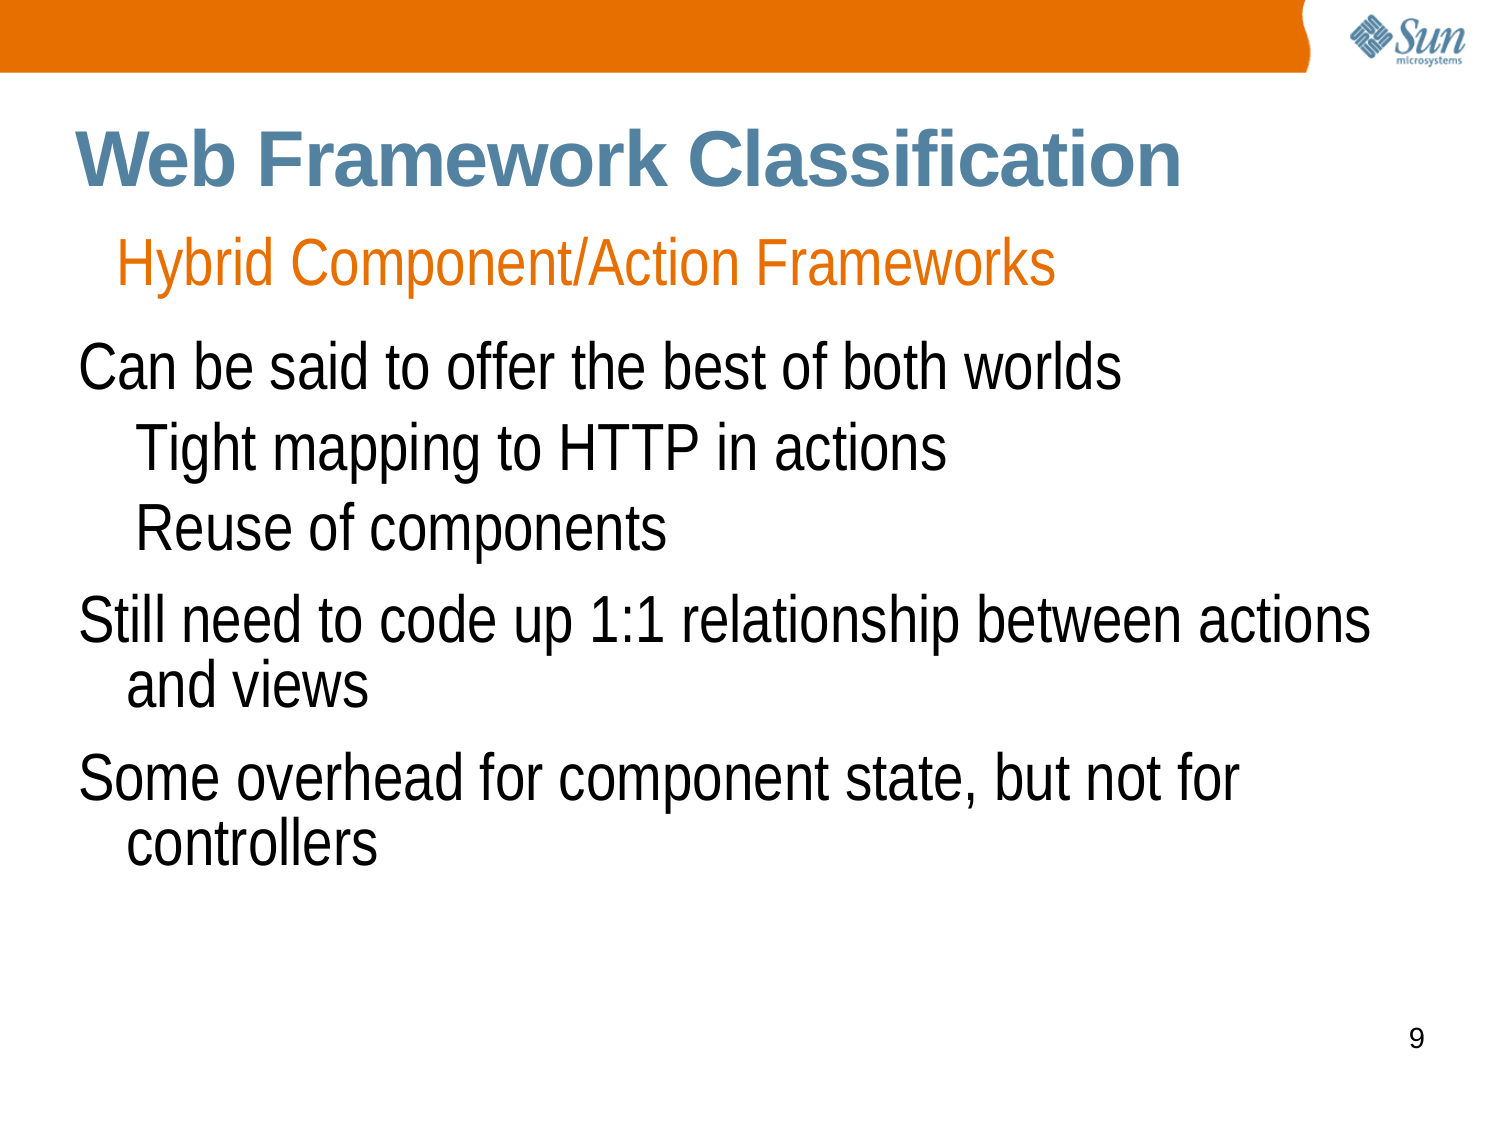

# Web Framework Classification
Hybrid Component/Action Frameworks
Can be said to offer the best of both worlds
Tight mapping to HTTP in actions
Reuse of components
Still need to code up 1:1 relationship between actions and views
Some overhead for component state, but not for controllers
9